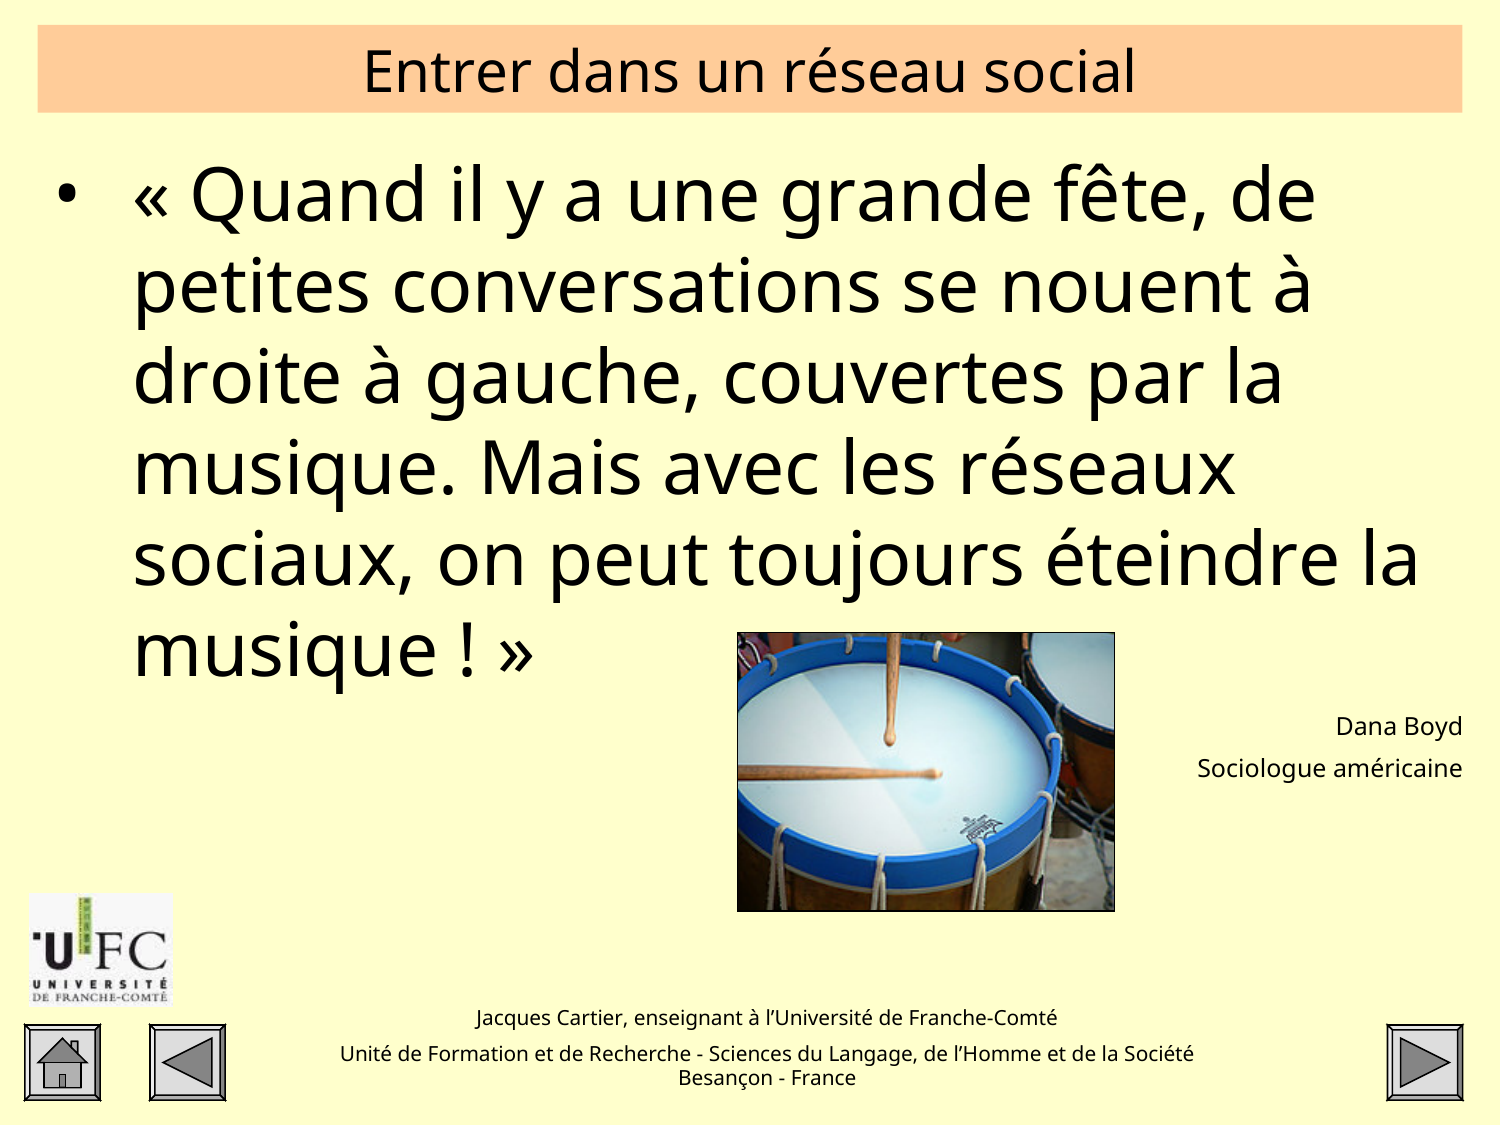

# Entrer dans un réseau social
« Quand il y a une grande fête, de petites conversations se nouent à droite à gauche, couvertes par la musique. Mais avec les réseaux sociaux, on peut toujours éteindre la musique ! »
Dana Boyd
Sociologue américaine